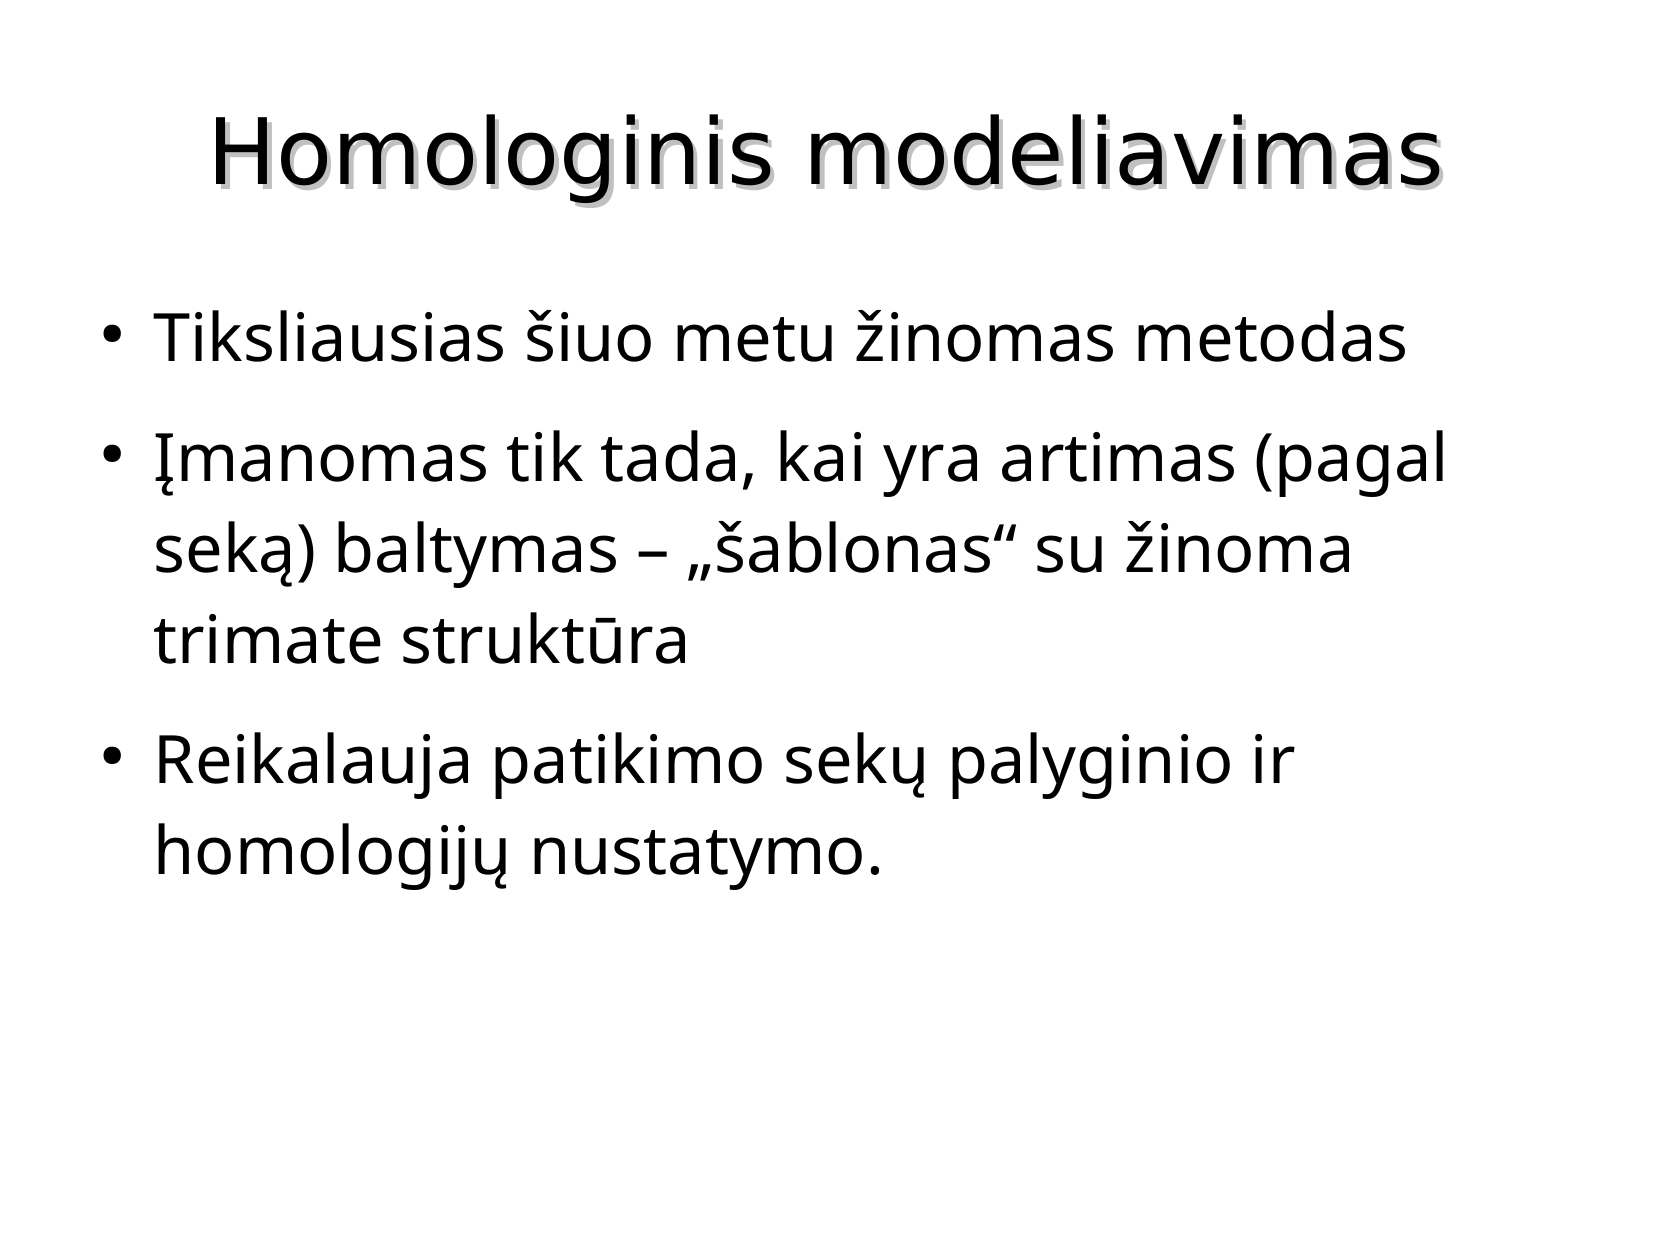

# Homologinis modeliavimas
Tiksliausias šiuo metu žinomas metodas
Įmanomas tik tada, kai yra artimas (pagal seką) baltymas – „šablonas“ su žinoma trimate struktūra
Reikalauja patikimo sekų palyginio ir homologijų nustatymo.